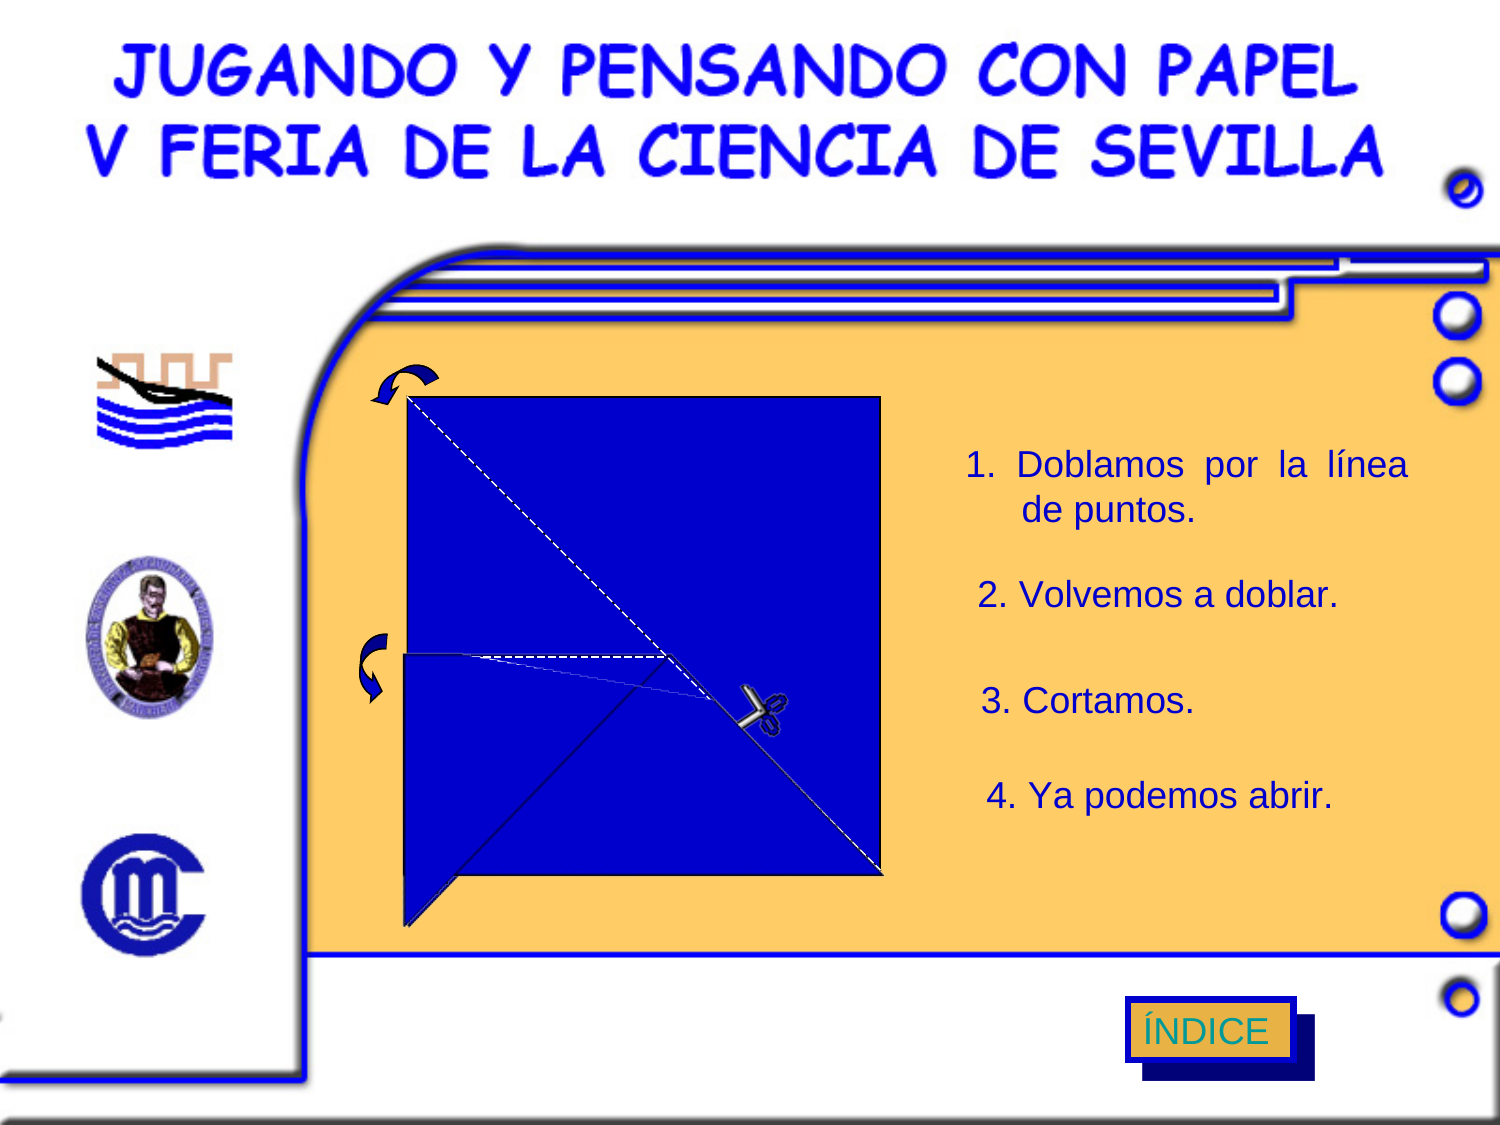

1. Doblamos por la línea de puntos.
2. Volvemos a doblar.
3. Cortamos.
4. Ya podemos abrir.
ÍNDICE